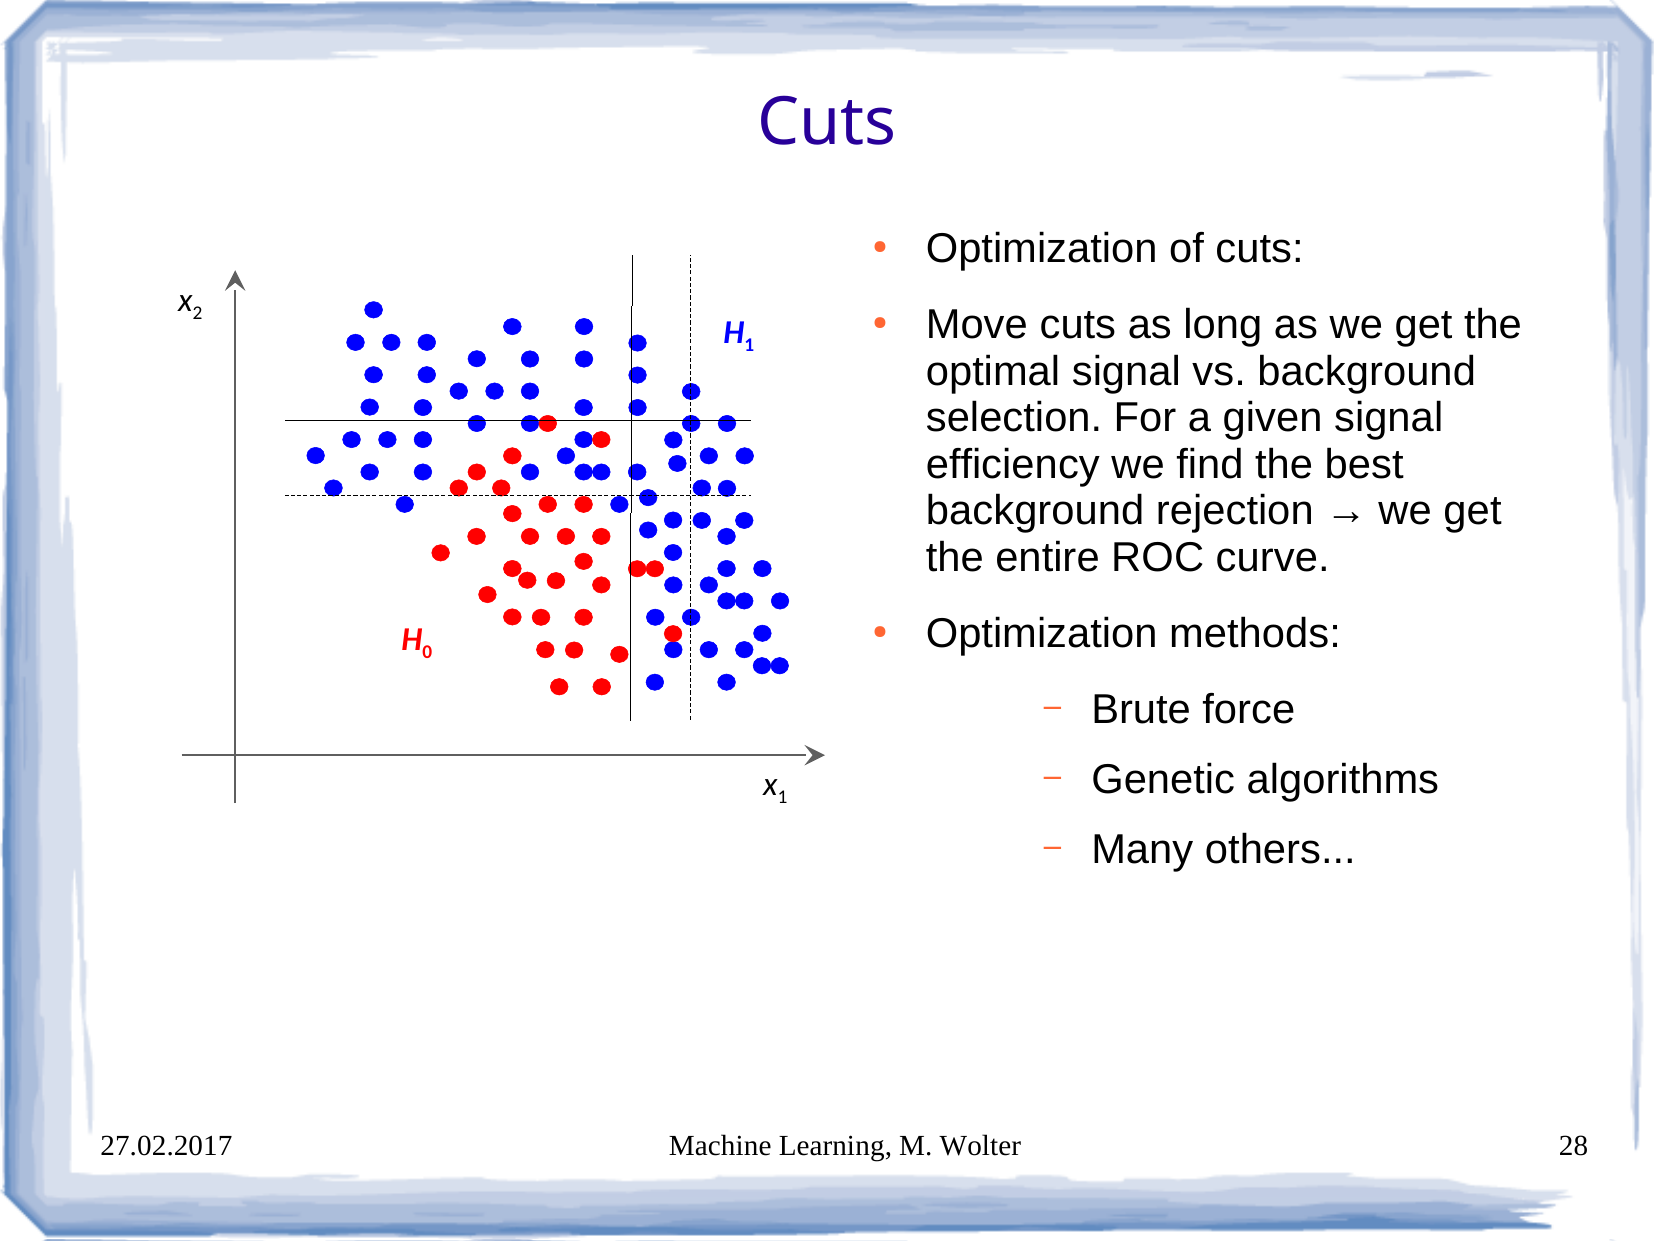

# Cuts
Optimization of cuts:
Move cuts as long as we get the optimal signal vs. background selection. For a given signal efficiency we find the best background rejection → we get the entire ROC curve.
Optimization methods:
Brute force
Genetic algorithms
Many others...
x2
H1
H0
x1
27.02.2017
Machine Learning, M. Wolter
28